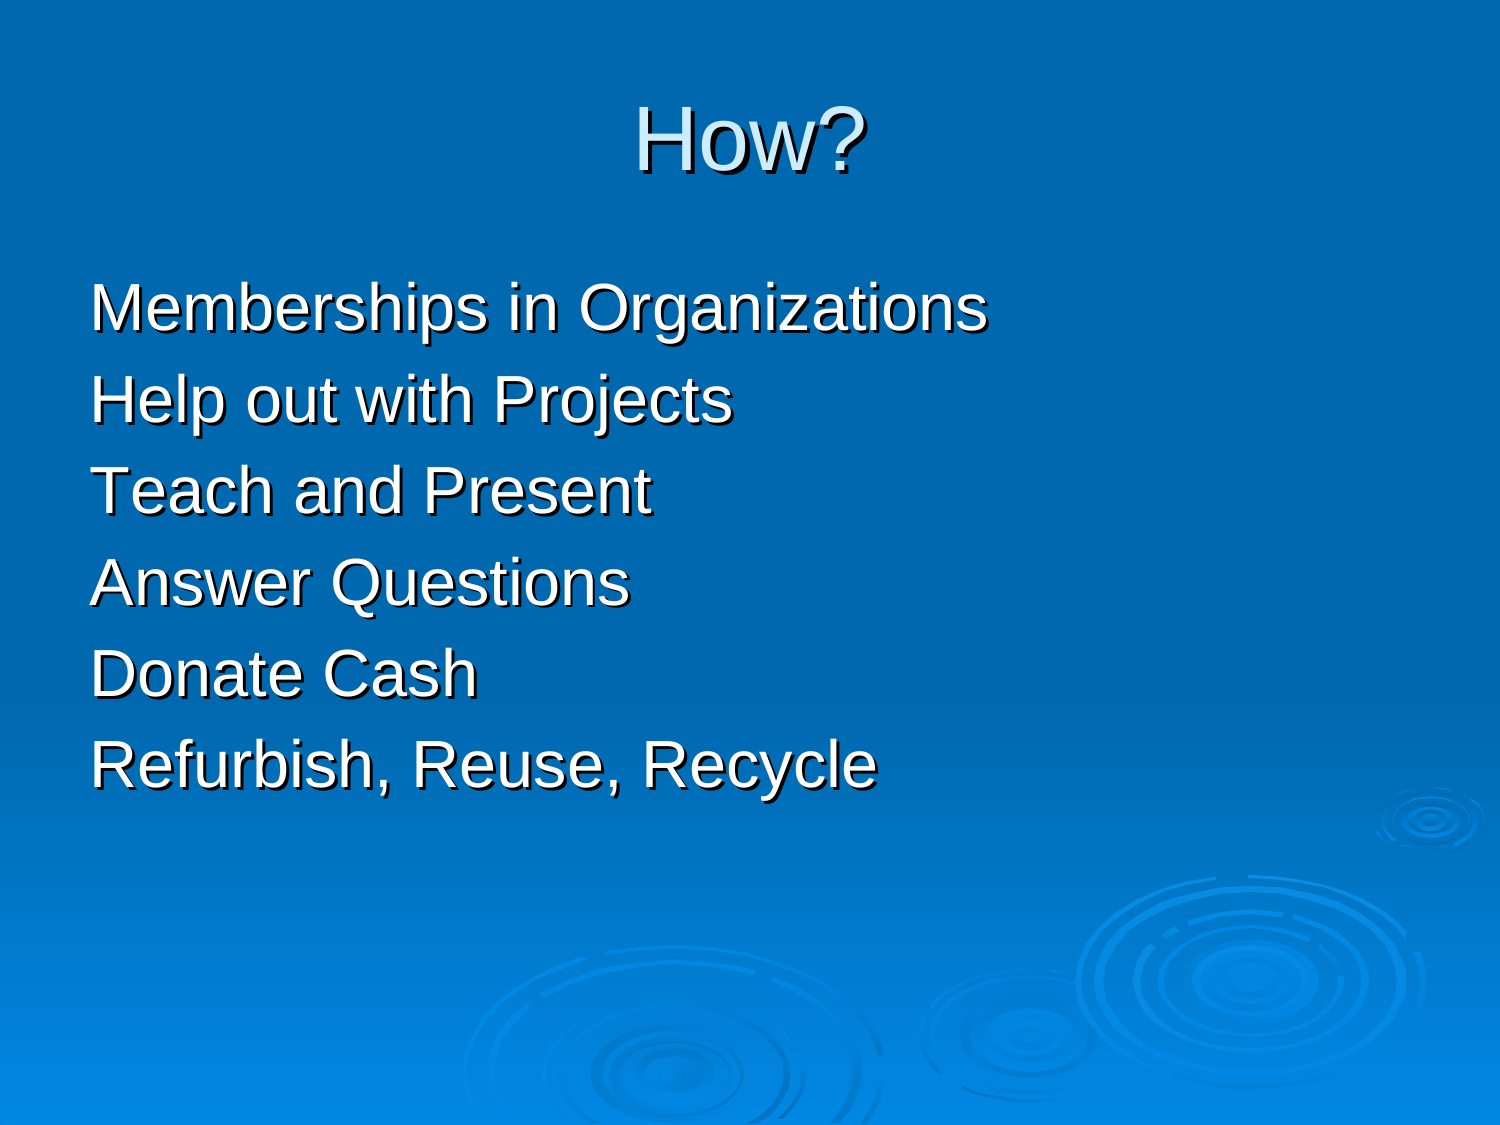

# How?
Memberships in Organizations
Help out with Projects
Teach and Present
Answer Questions
Donate Cash
Refurbish, Reuse, Recycle